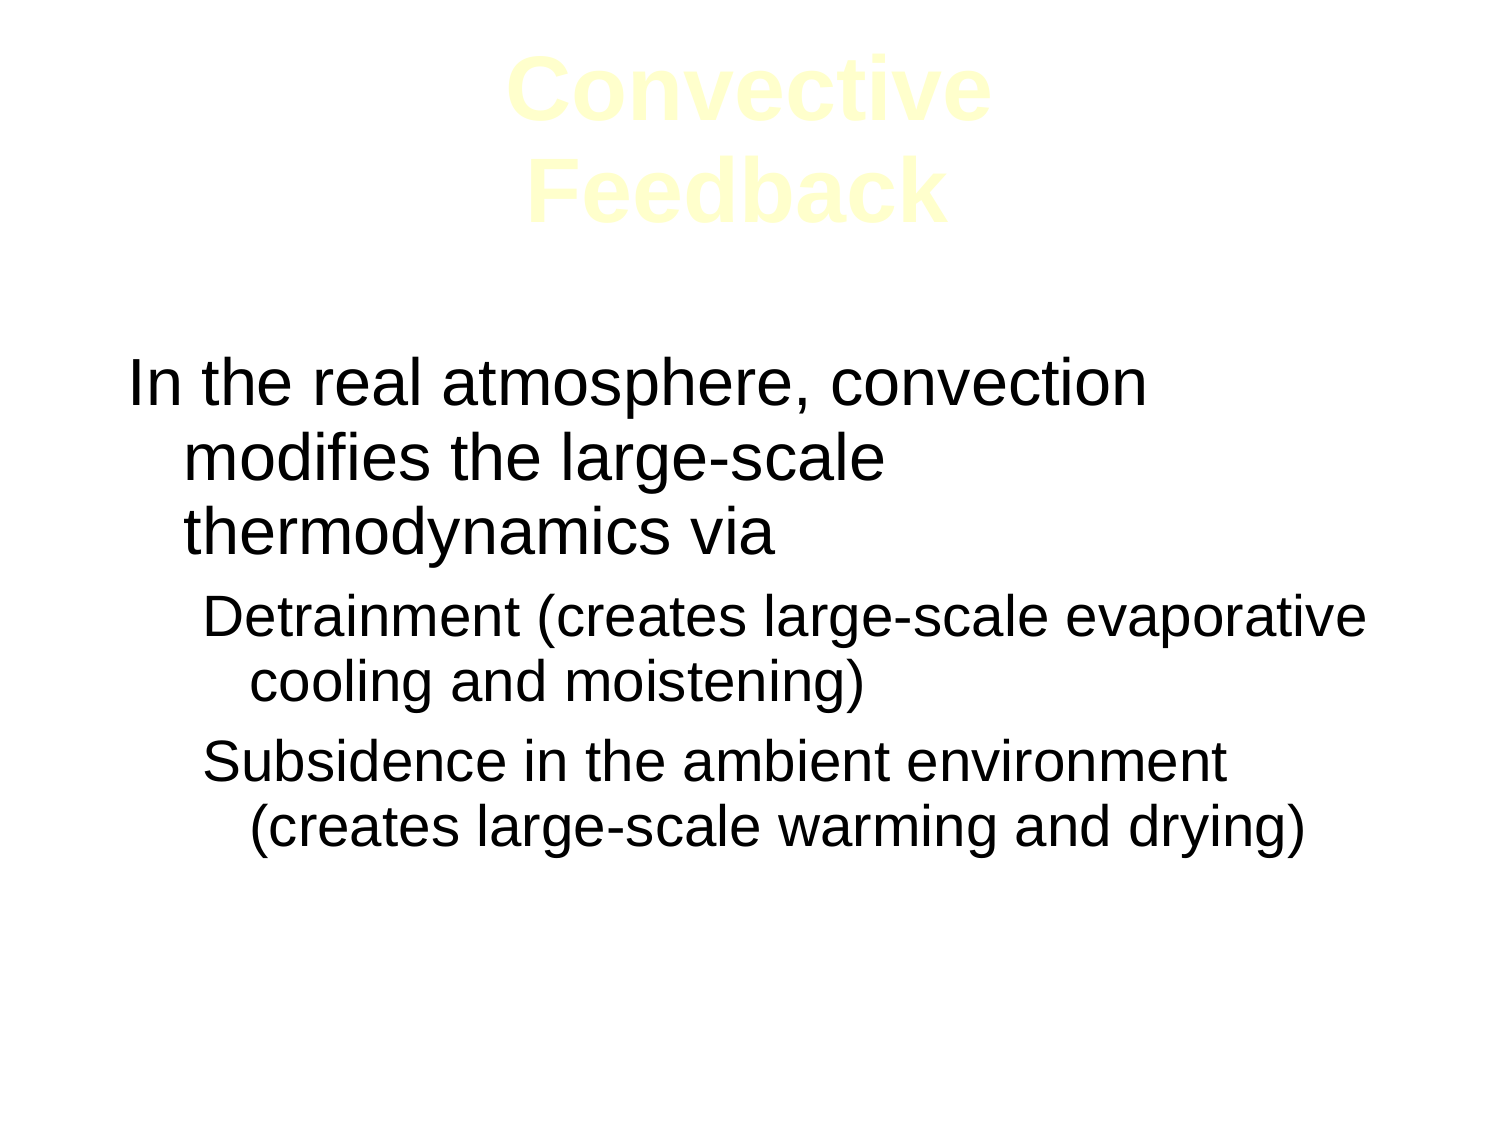

# Convective Feedback
In the real atmosphere, convection modifies the large-scale thermodynamics via
Detrainment (creates large-scale evaporative cooling and moistening)
Subsidence in the ambient environment (creates large-scale warming and drying)